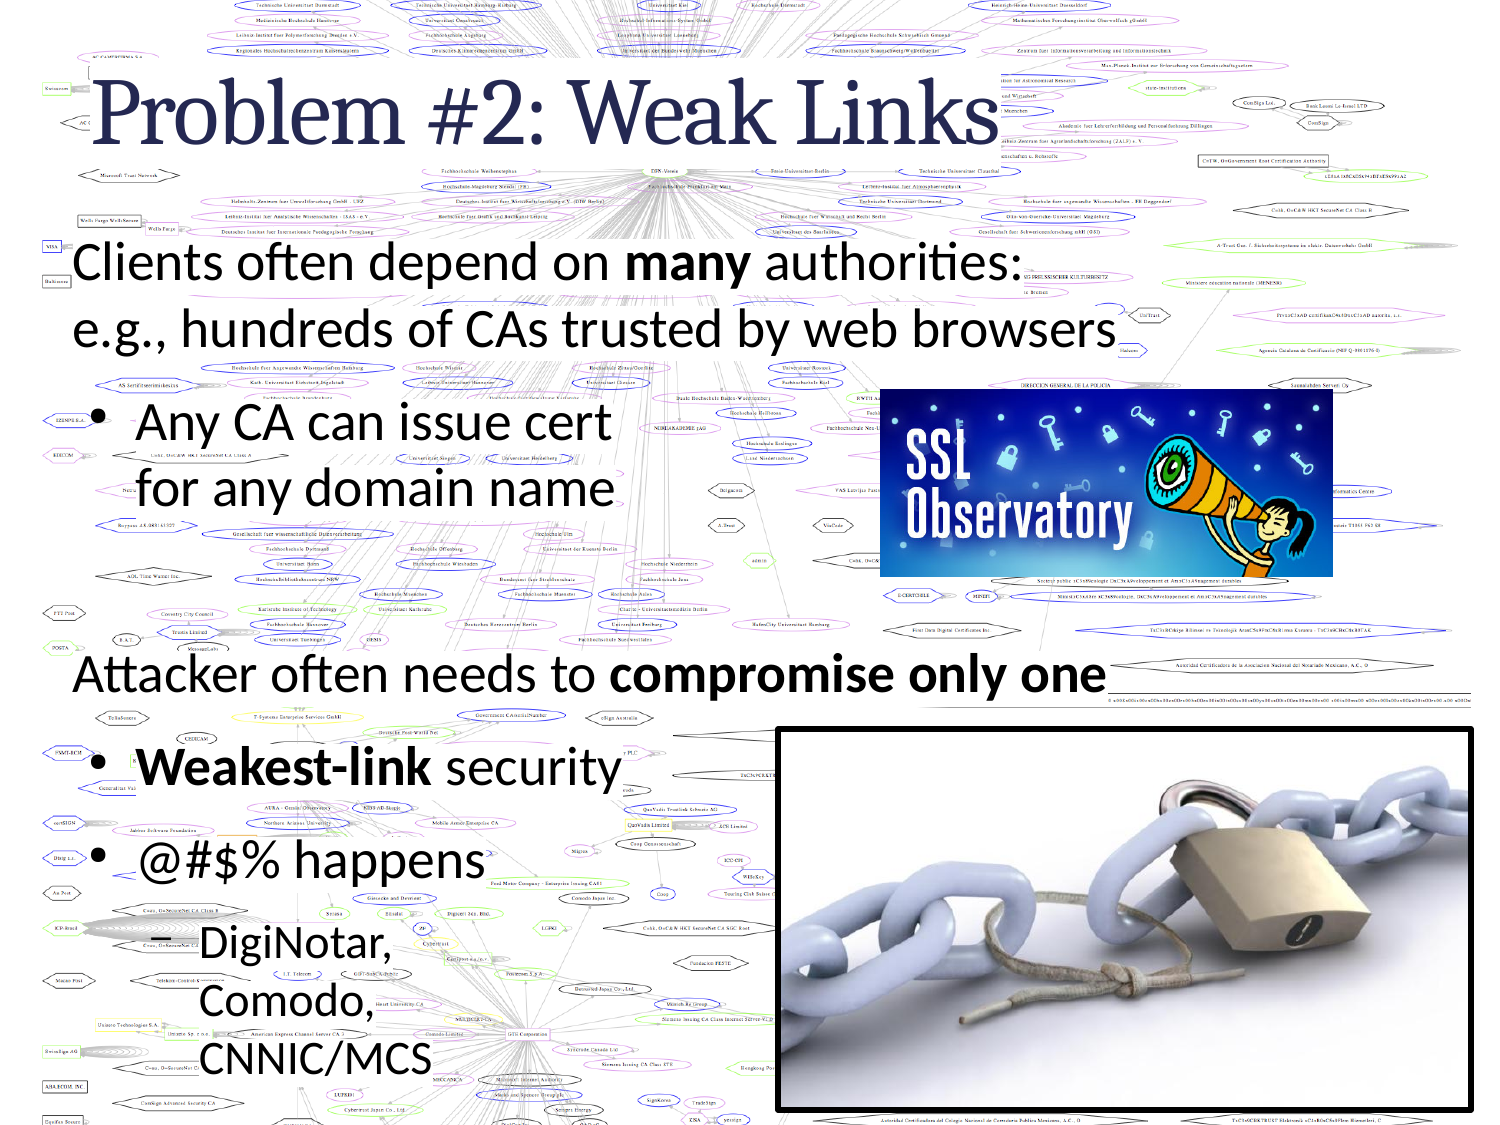

# Problem #2: Weak Links
Clients often depend on many authorities:
e.g., hundreds of CAs trusted by web browsers
Any CA can issue cert
for any domain name
Attacker often needs to compromise only one
Weakest-link security
@#$% happens
DigiNotar,
Comodo,
CNNIC/MCS